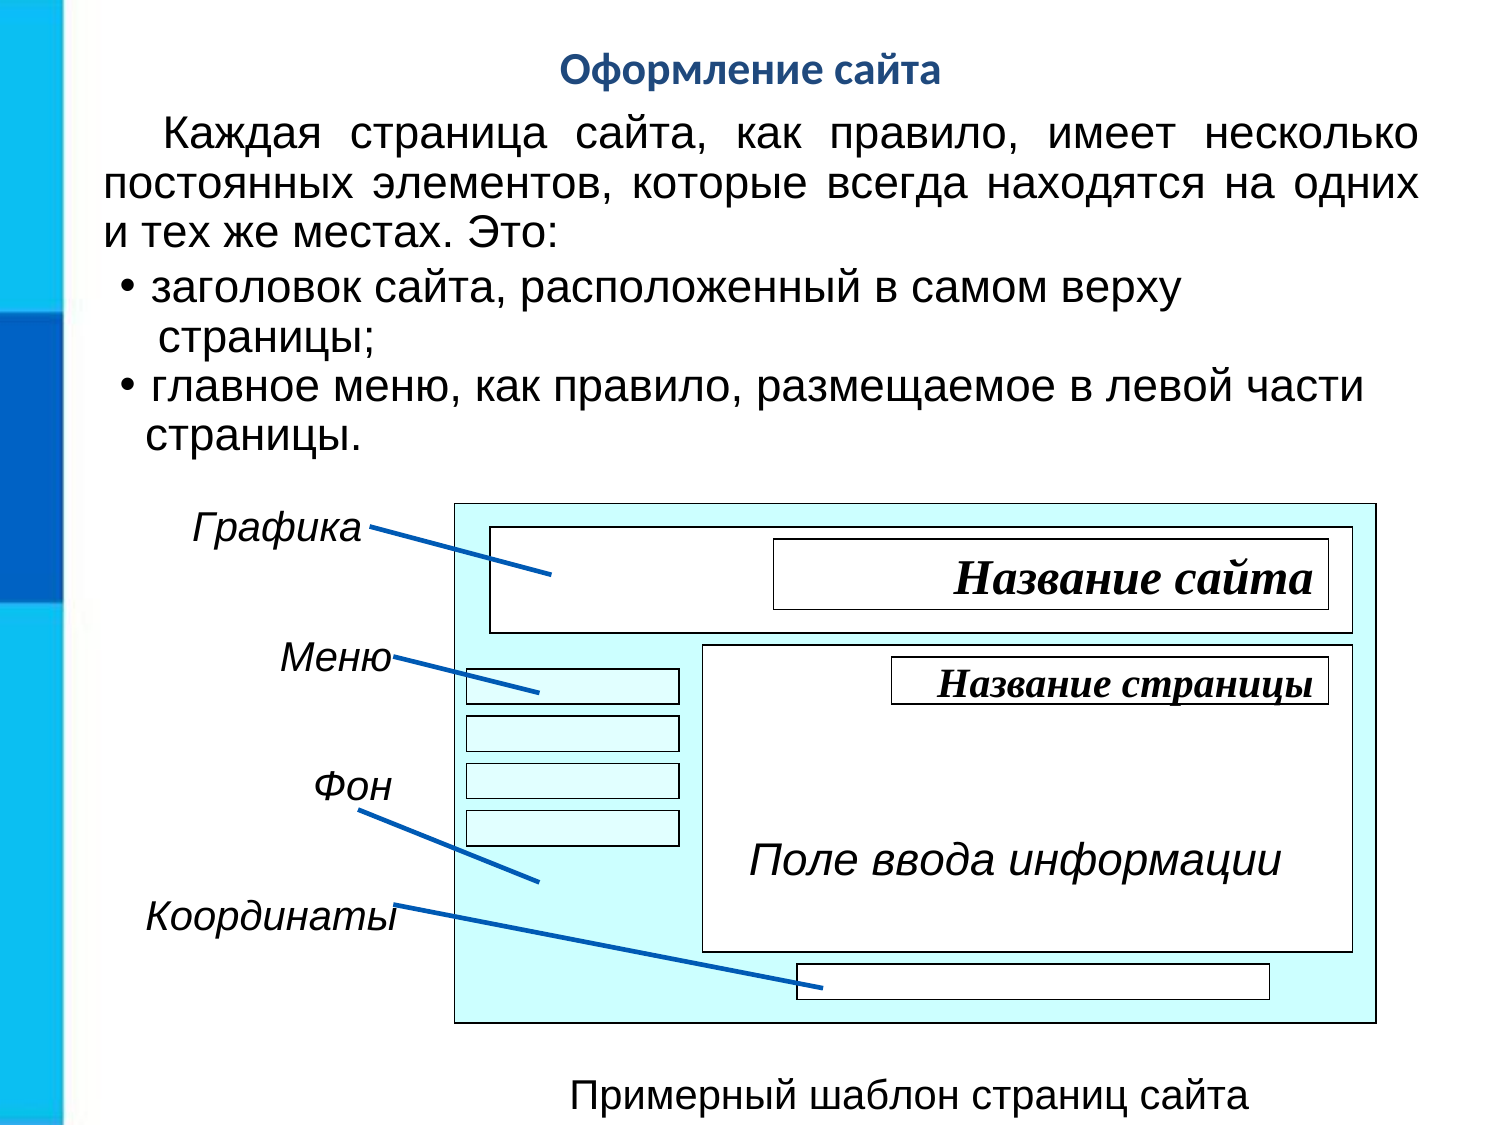

Оформление сайта
Каждая страница сайта, как правило, имеет несколько постоянных элементов, которые всегда находятся на одних и тех же местах. Это:
заголовок сайта, расположенный в самом верху
 страницы;
главное меню, как правило, размещаемое в левой части
 страницы.
Графика
Название сайта
Меню
Название страницы
Фон
Поле ввода информации
Координаты
Примерный шаблон страниц сайта